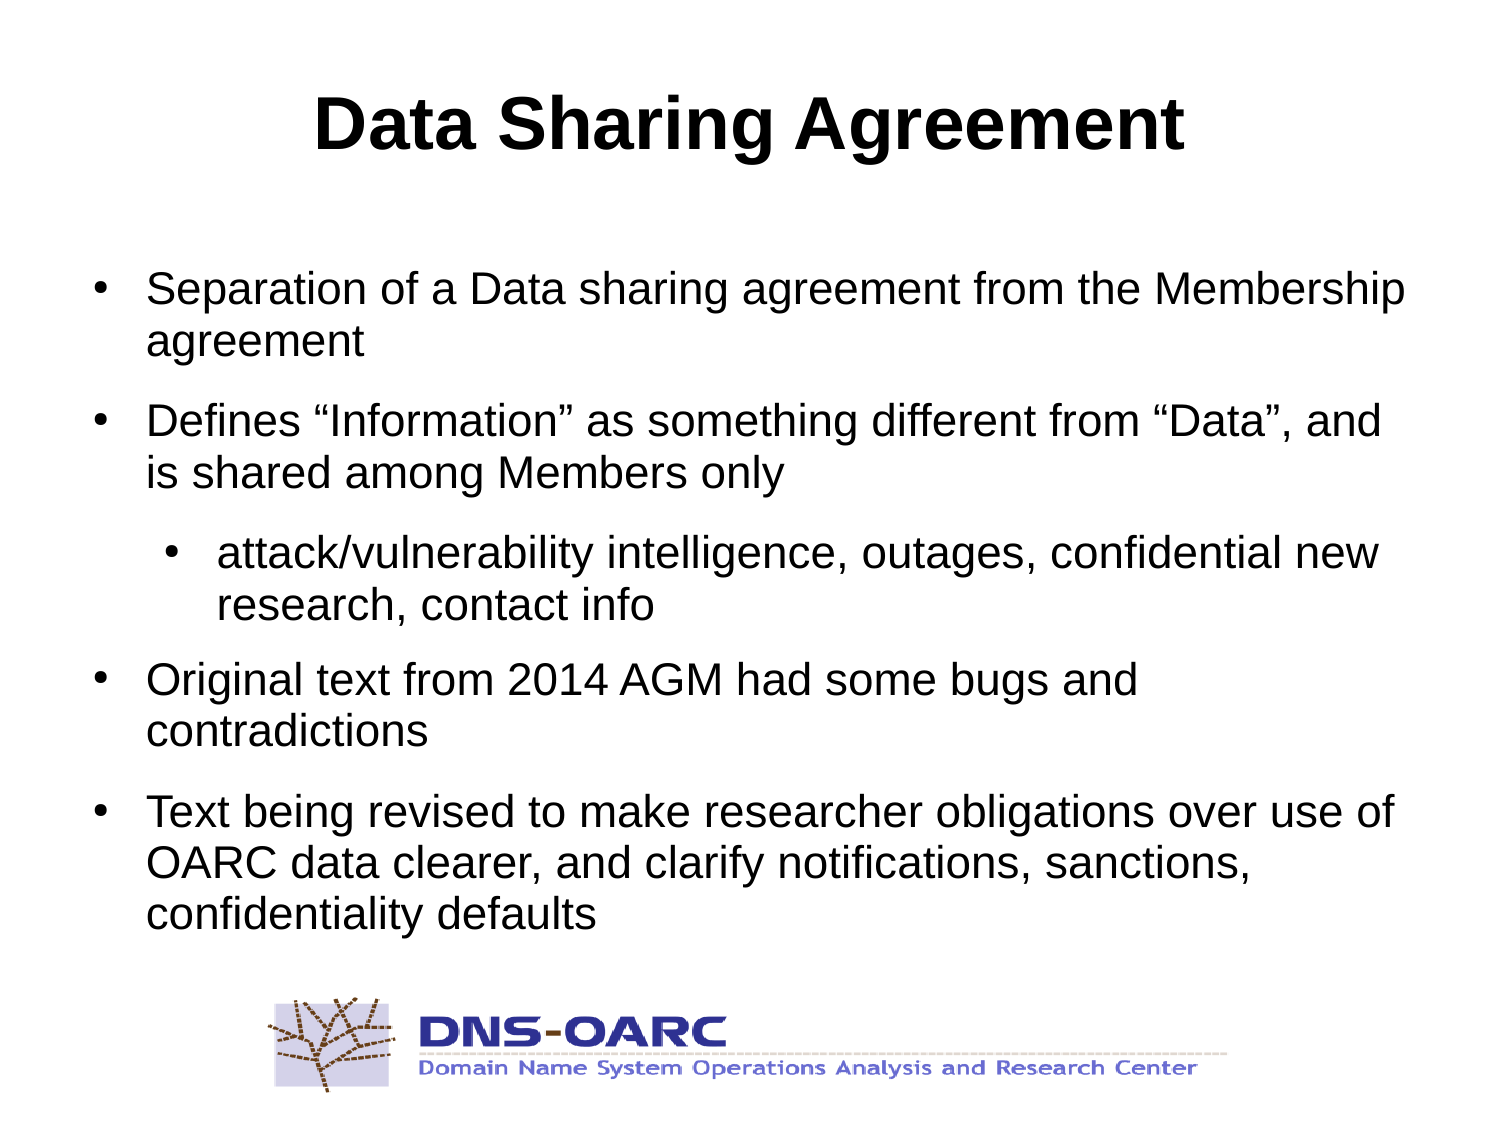

# Data Sharing Agreement
Separation of a Data sharing agreement from the Membership agreement
Defines “Information” as something different from “Data”, and is shared among Members only
attack/vulnerability intelligence, outages, confidential new research, contact info
Original text from 2014 AGM had some bugs and contradictions
Text being revised to make researcher obligations over use of OARC data clearer, and clarify notifications, sanctions, confidentiality defaults